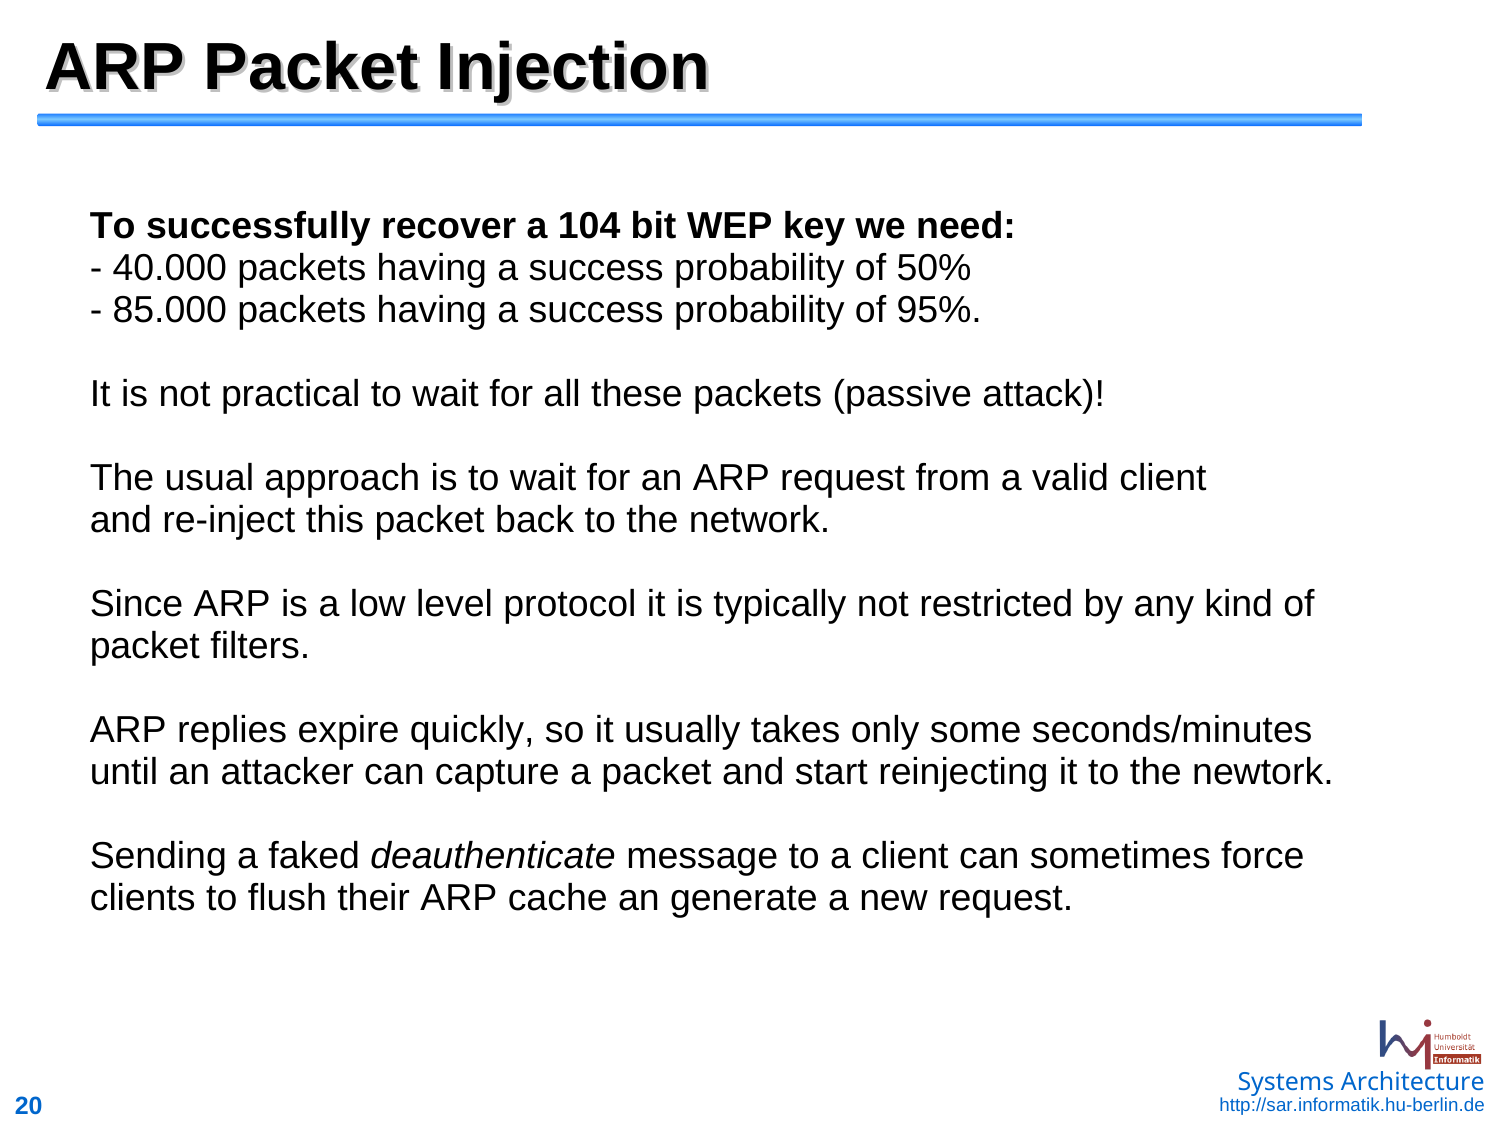

# ARP Packet Injection
To successfully recover a 104 bit WEP key we need:
- 40.000 packets having a success probability of 50%
- 85.000 packets having a success probability of 95%.
It is not practical to wait for all these packets (passive attack)!
The usual approach is to wait for an ARP request from a valid client
and re-inject this packet back to the network.
Since ARP is a low level protocol it is typically not restricted by any kind of packet filters.
ARP replies expire quickly, so it usually takes only some seconds/minutes until an attacker can capture a packet and start reinjecting it to the newtork.
Sending a faked deauthenticate message to a client can sometimes force clients to flush their ARP cache an generate a new request.